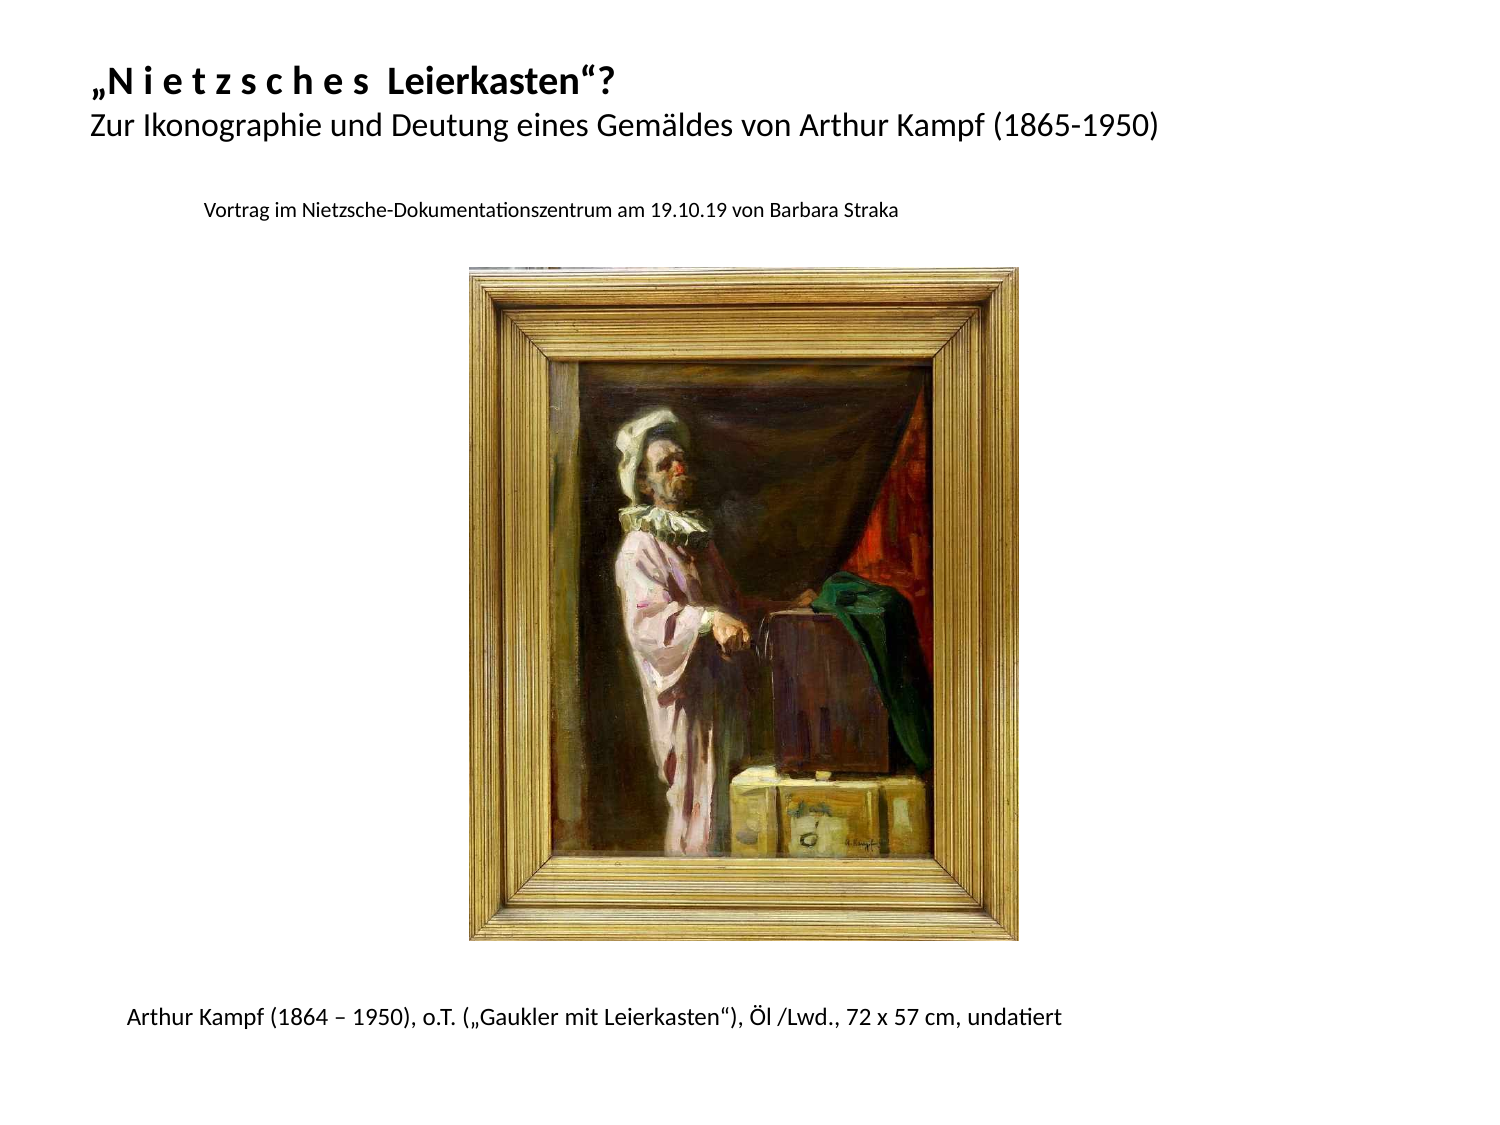

# „N i e t z s c h e s Leierkasten“? Zur Ikonographie und Deutung eines Gemäldes von Arthur Kampf (1865-1950) Vortrag im Nietzsche-Dokumentationszentrum am 19.10.19 von Barbara Straka
Arthur Kampf (1864 – 1950), o.T. („Gaukler mit Leierkasten“), Öl /Lwd., 72 x 57 cm, undatiert